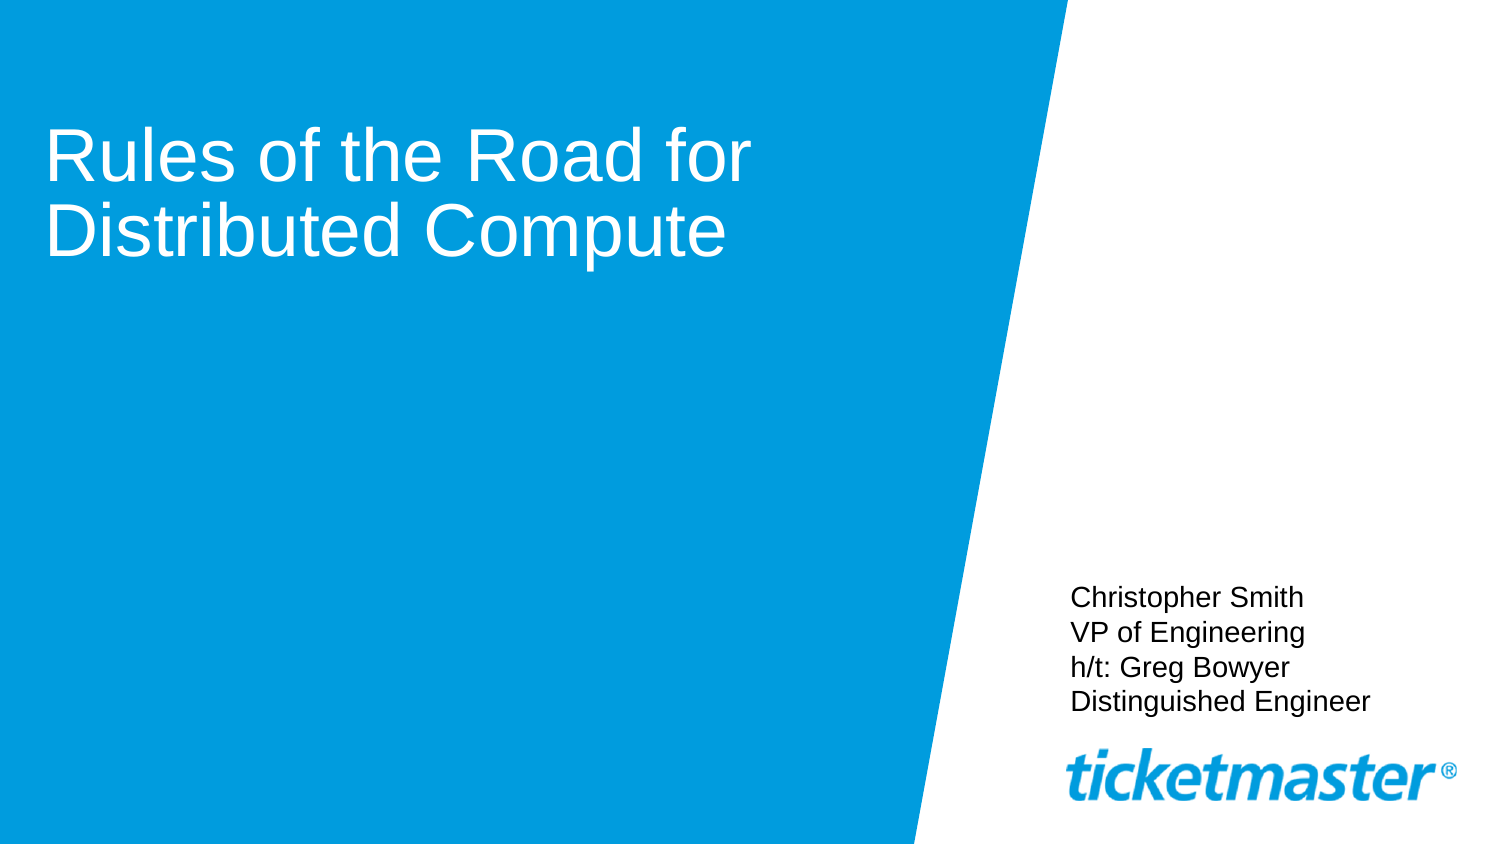

# Rules of the Road for Distributed Compute
Christopher Smith
VP of Engineering
h/t: Greg Bowyer
Distinguished Engineer